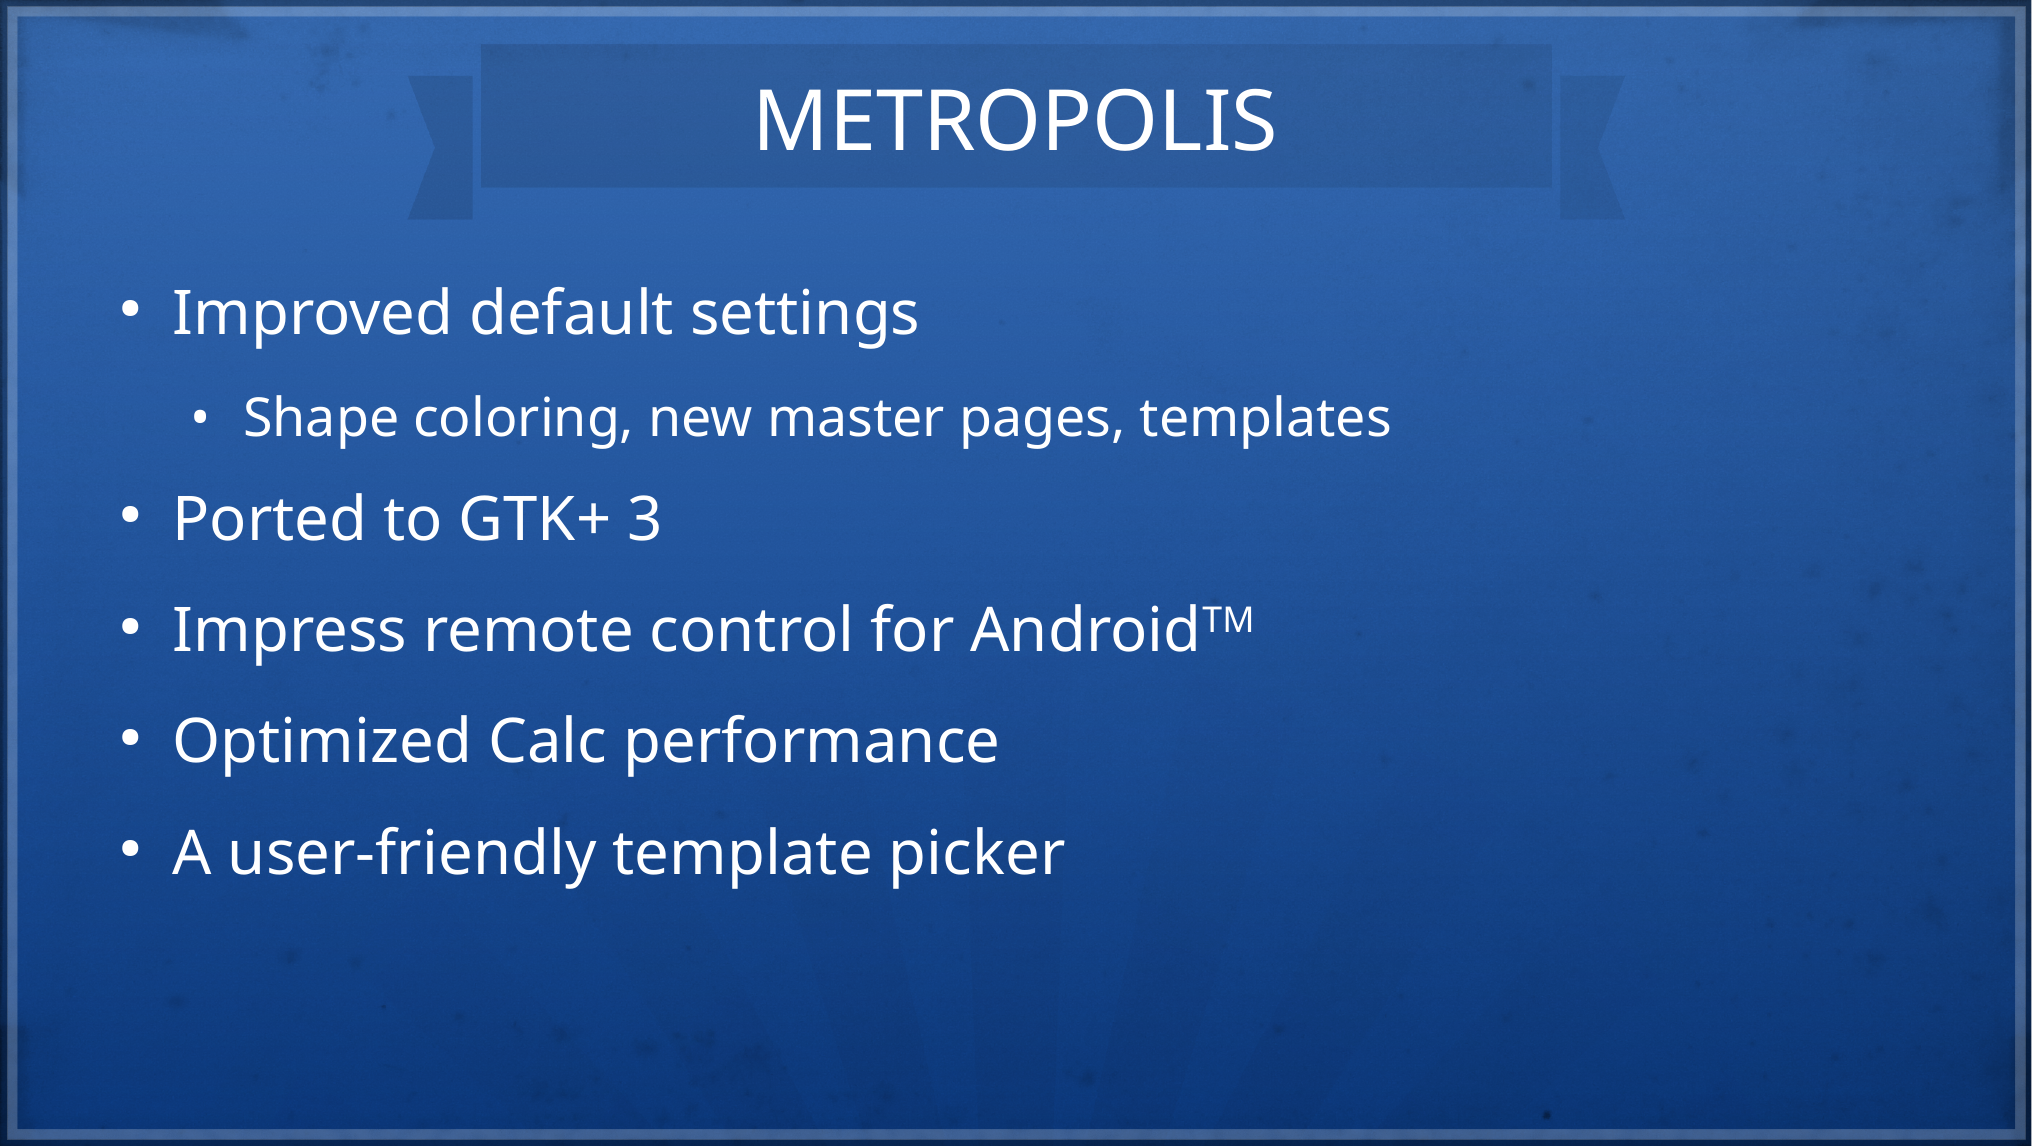

# METROPOLIS
Improved default settings
Shape coloring, new master pages, templates
Ported to GTK+ 3
Impress remote control for AndroidTM
Optimized Calc performance
A user-friendly template picker